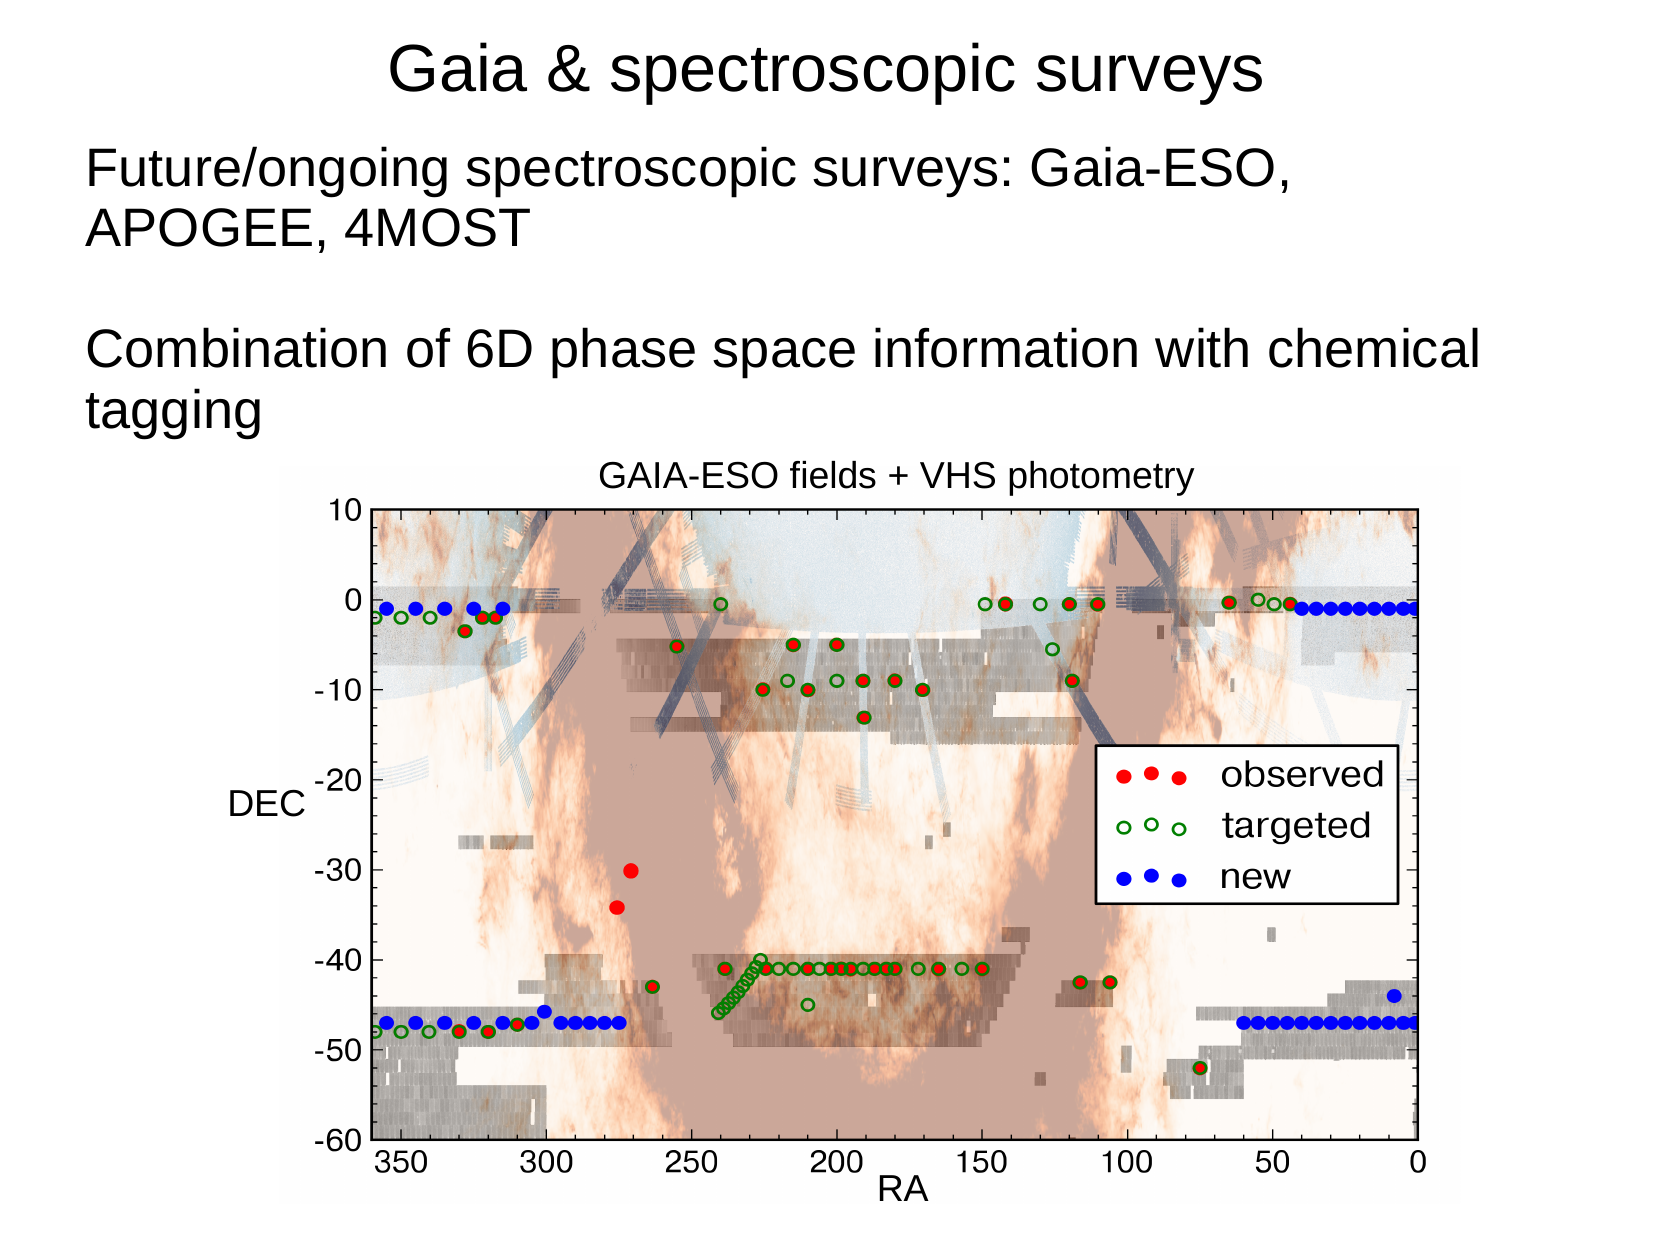

Gaia & spectroscopic surveys
Future/ongoing spectroscopic surveys: Gaia-ESO, APOGEE, 4MOST
Combination of 6D phase space information with chemical tagging
GAIA-ESO fields + VHS photometry
DEC
RA